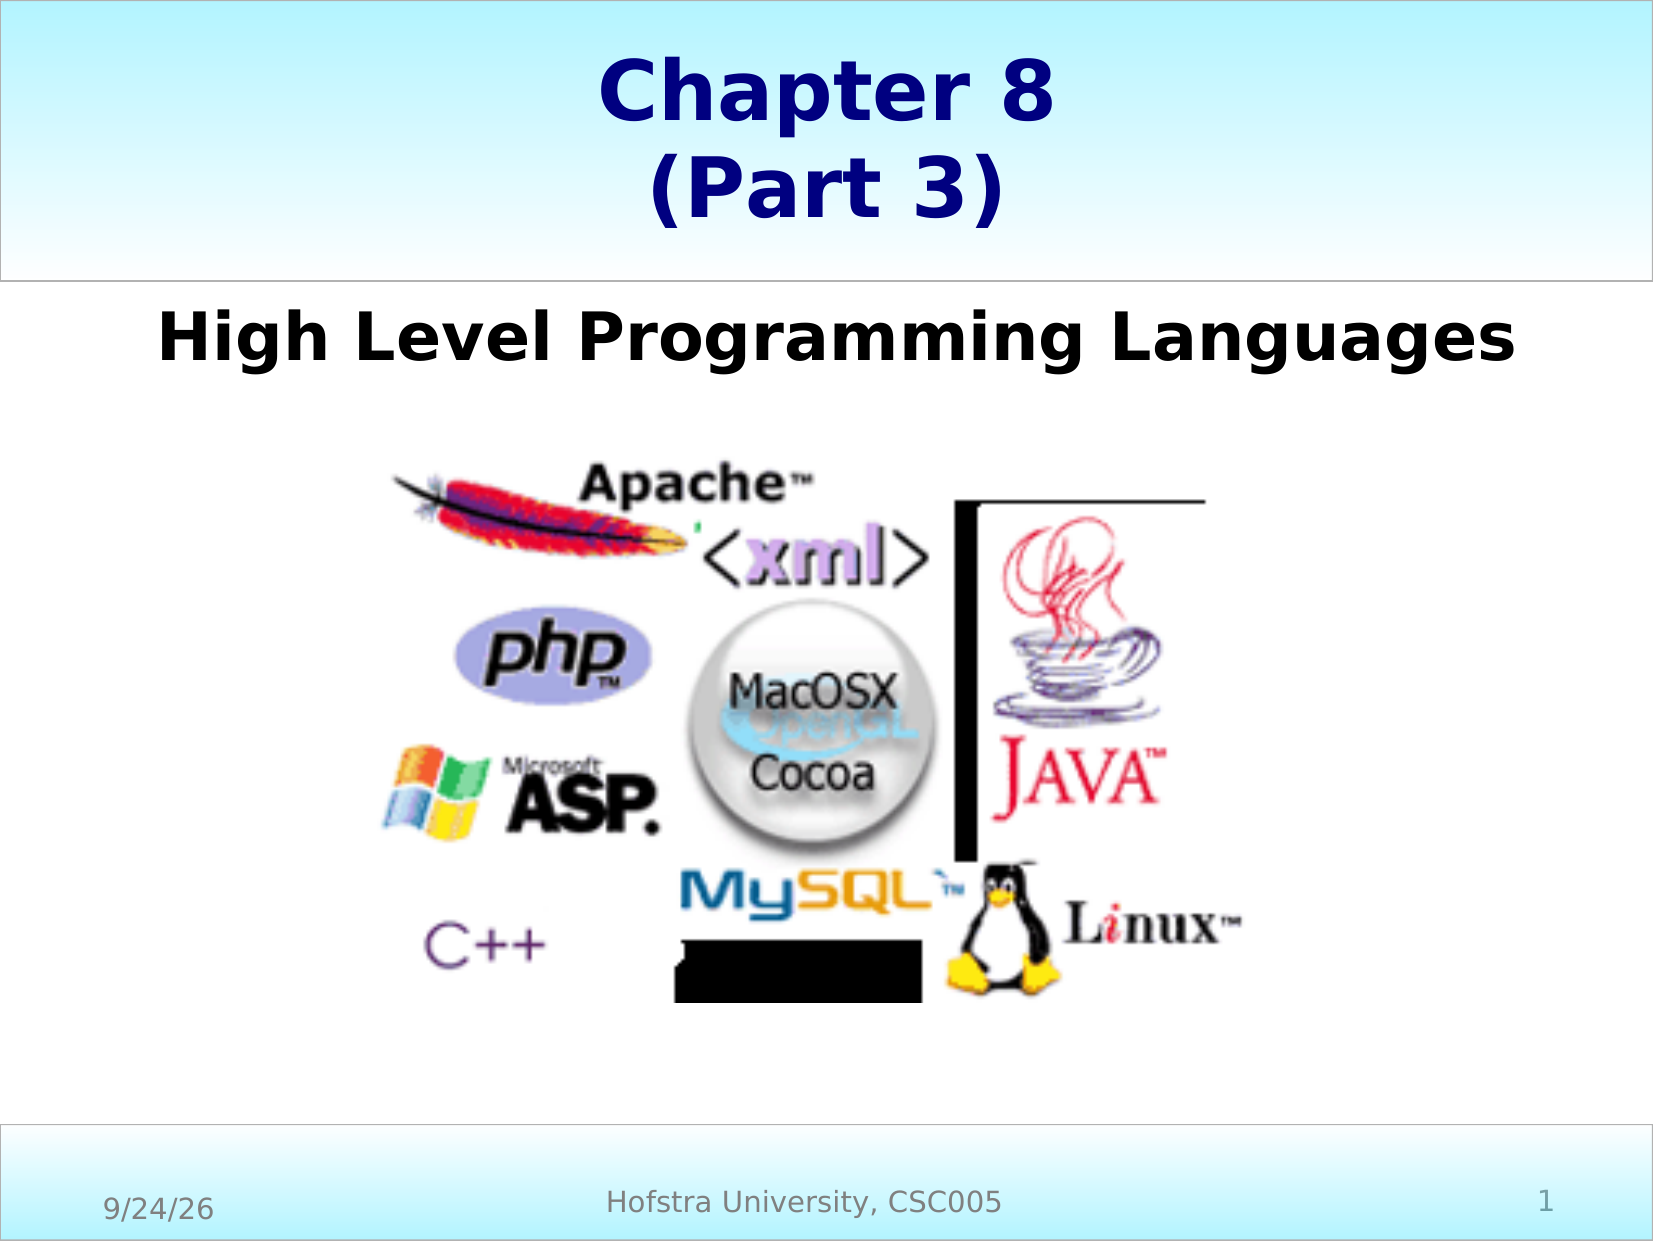

# Chapter 8 (Part 3)
High Level Programming Languages
1
Hofstra University, CSC005